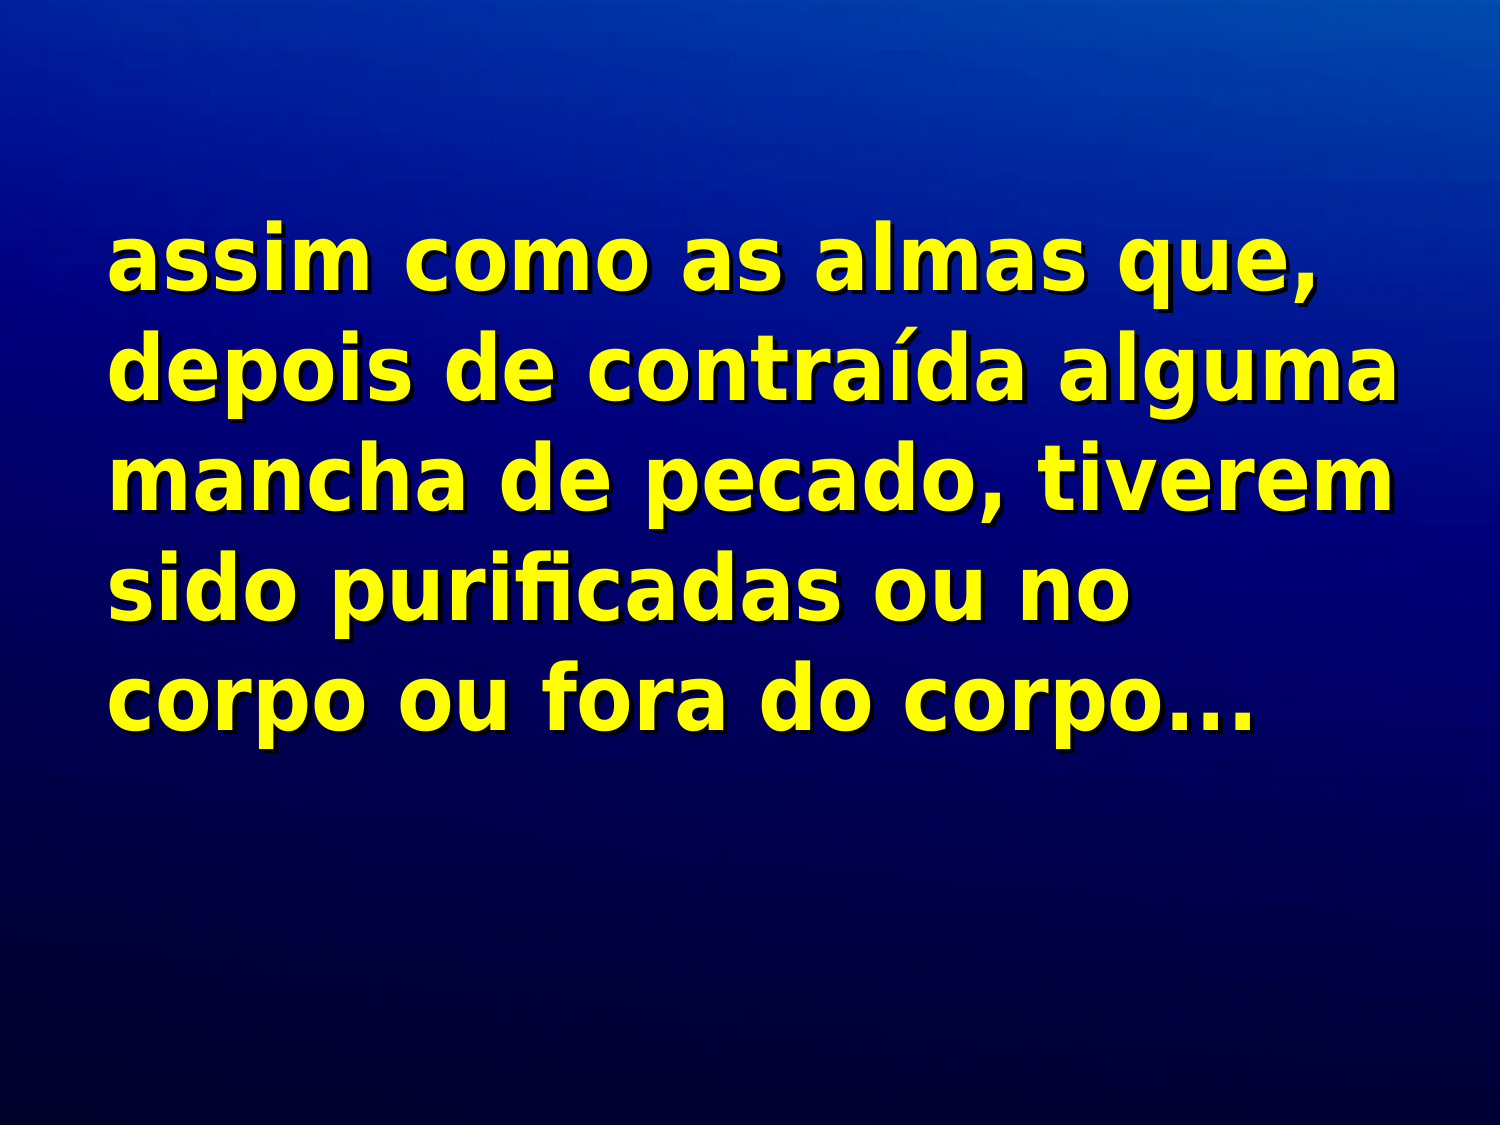

assim como as almas que, depois de contraída alguma mancha de pecado, tiverem sido purificadas ou no corpo ou fora do corpo...